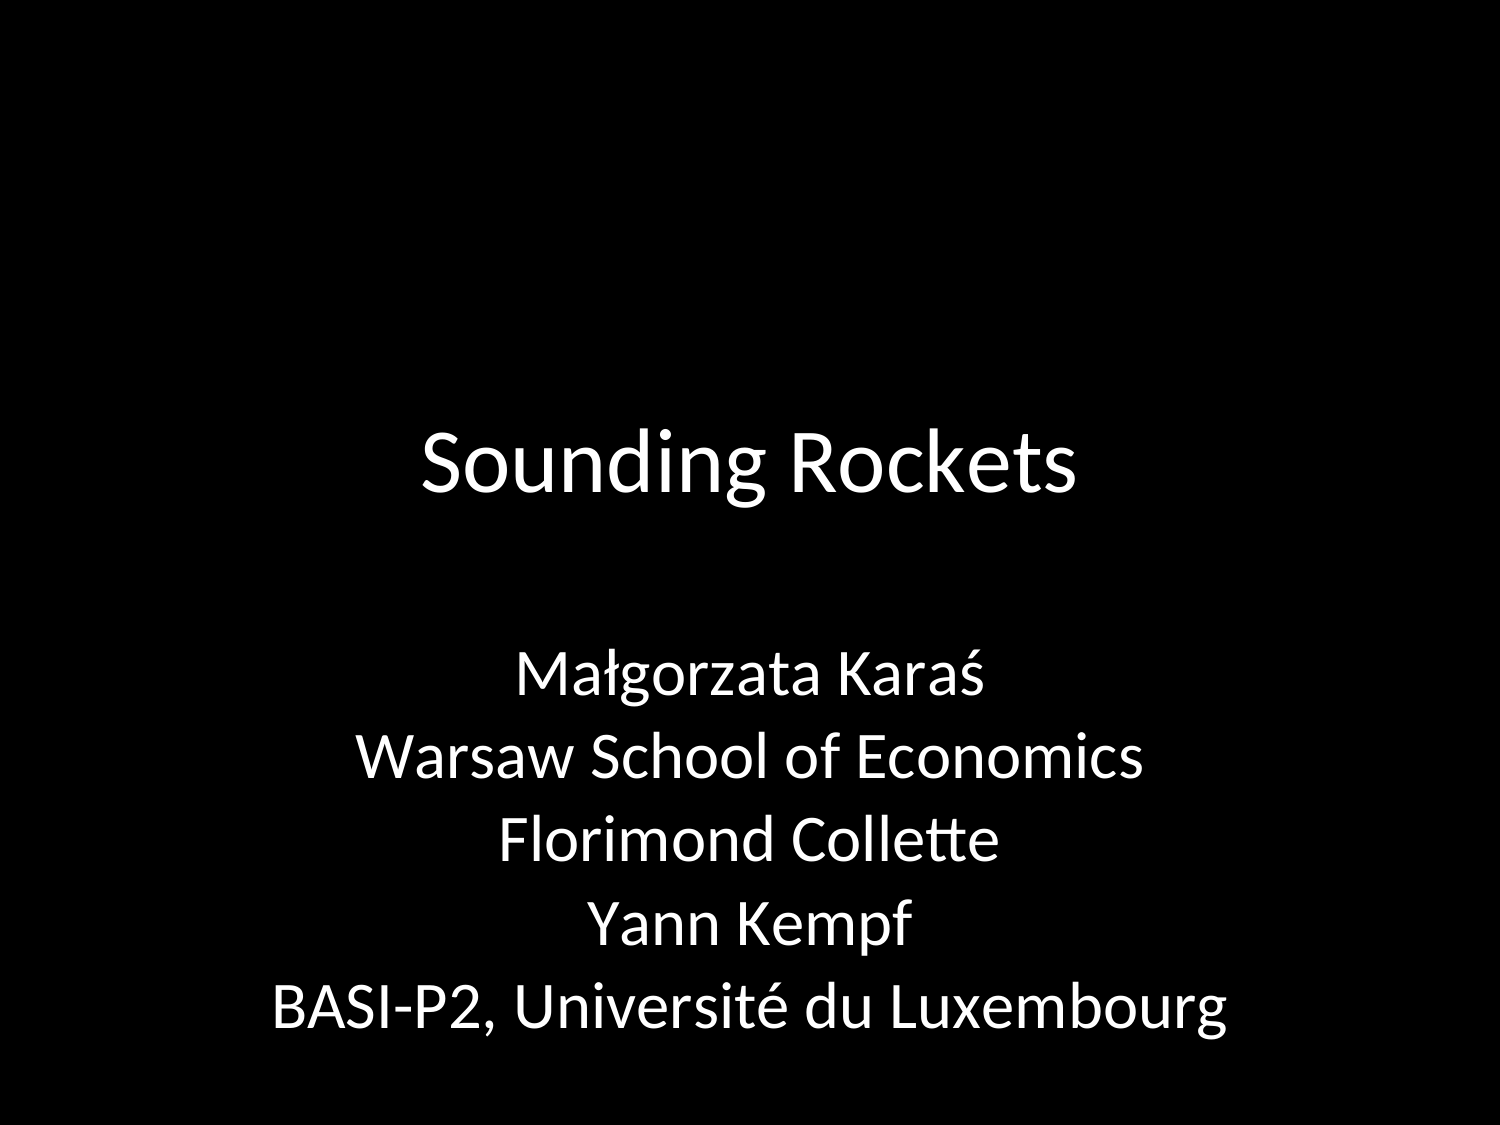

# Sounding Rockets
Małgorzata Karaś
Warsaw School of Economics
Florimond Collette
Yann Kempf
BASI-P2, Université du Luxembourg